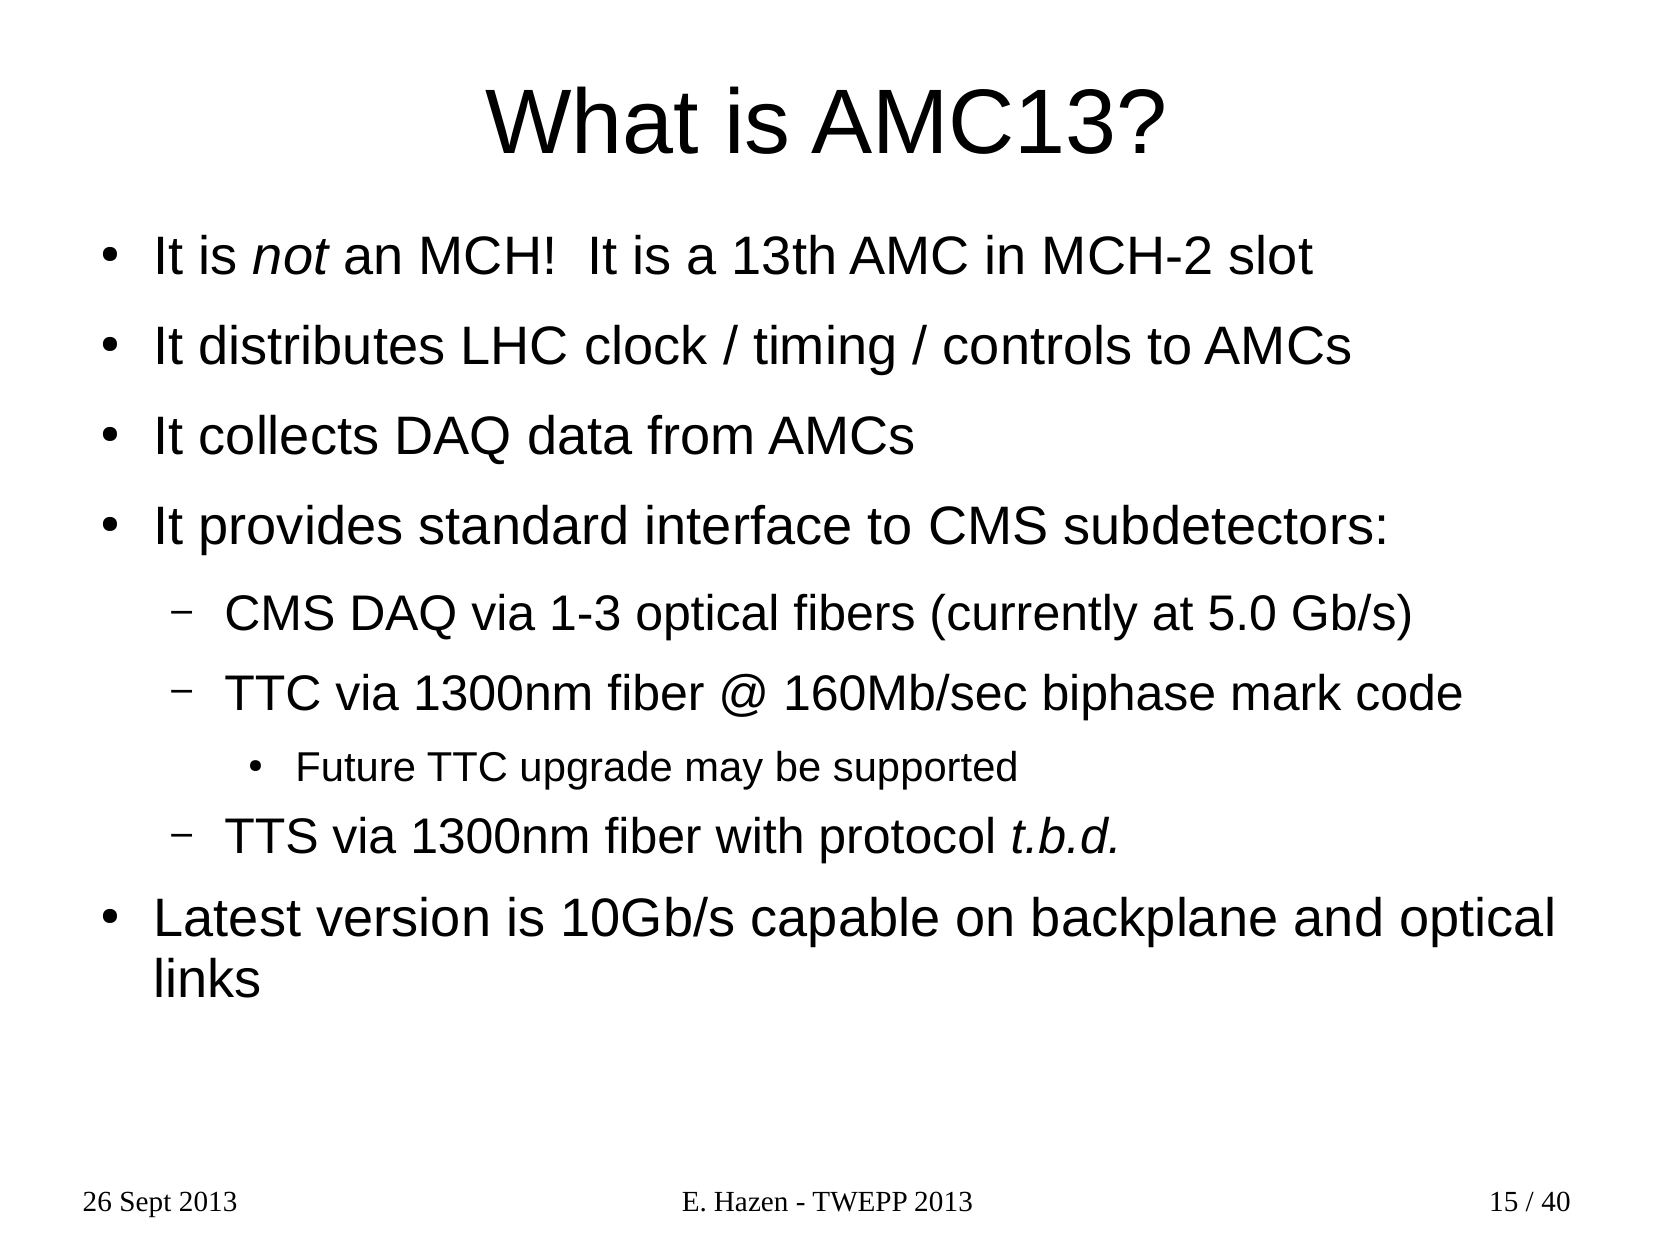

# What is AMC13?
It is not an MCH! It is a 13th AMC in MCH-2 slot
It distributes LHC clock / timing / controls to AMCs
It collects DAQ data from AMCs
It provides standard interface to CMS subdetectors:
CMS DAQ via 1-3 optical fibers (currently at 5.0 Gb/s)
TTC via 1300nm fiber @ 160Mb/sec biphase mark code
Future TTC upgrade may be supported
TTS via 1300nm fiber with protocol t.b.d.
Latest version is 10Gb/s capable on backplane and optical links
26 Sept 2013
E. Hazen - TWEPP 2013
15